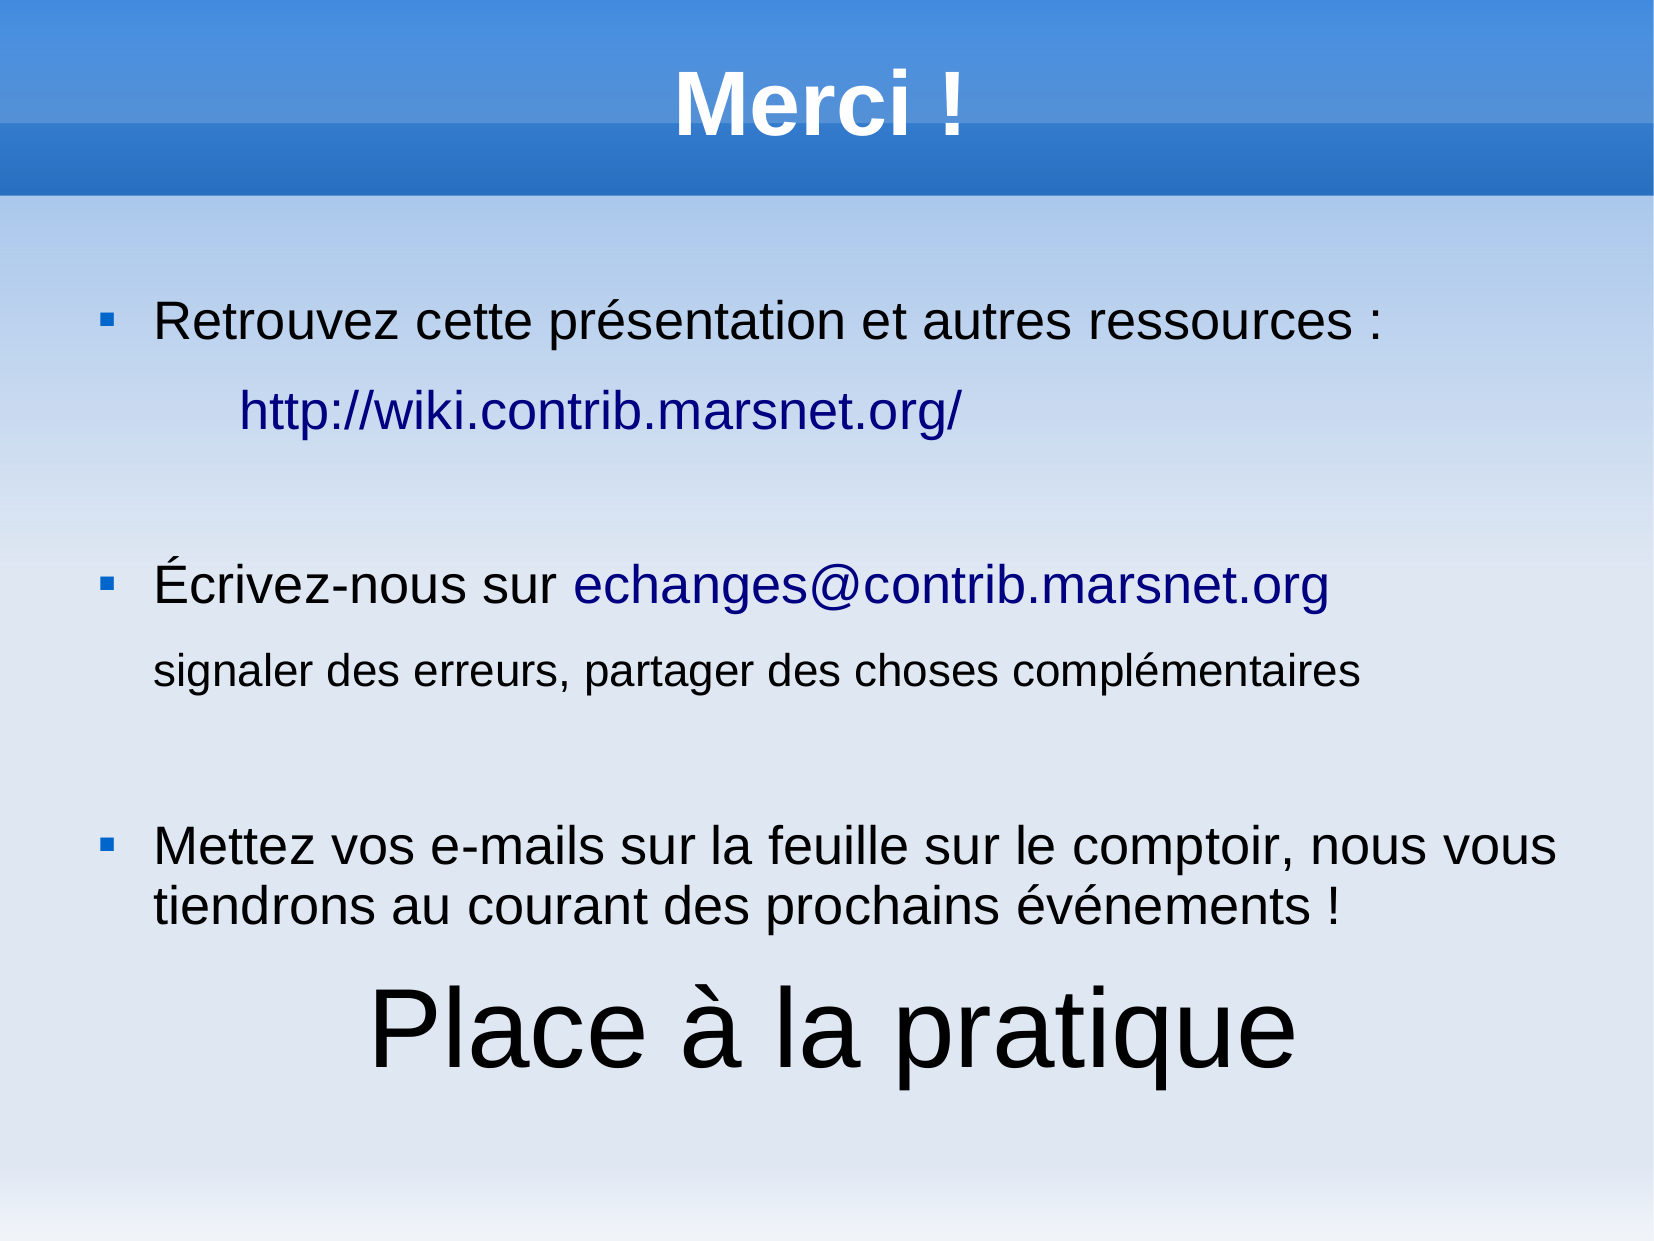

# Merci !
Retrouvez cette présentation et autres ressources :
 http://wiki.contrib.marsnet.org/
Écrivez-nous sur echanges@contrib.marsnet.org
signaler des erreurs, partager des choses complémentaires
Mettez vos e-mails sur la feuille sur le comptoir, nous vous tiendrons au courant des prochains événements !
 Place à la pratique